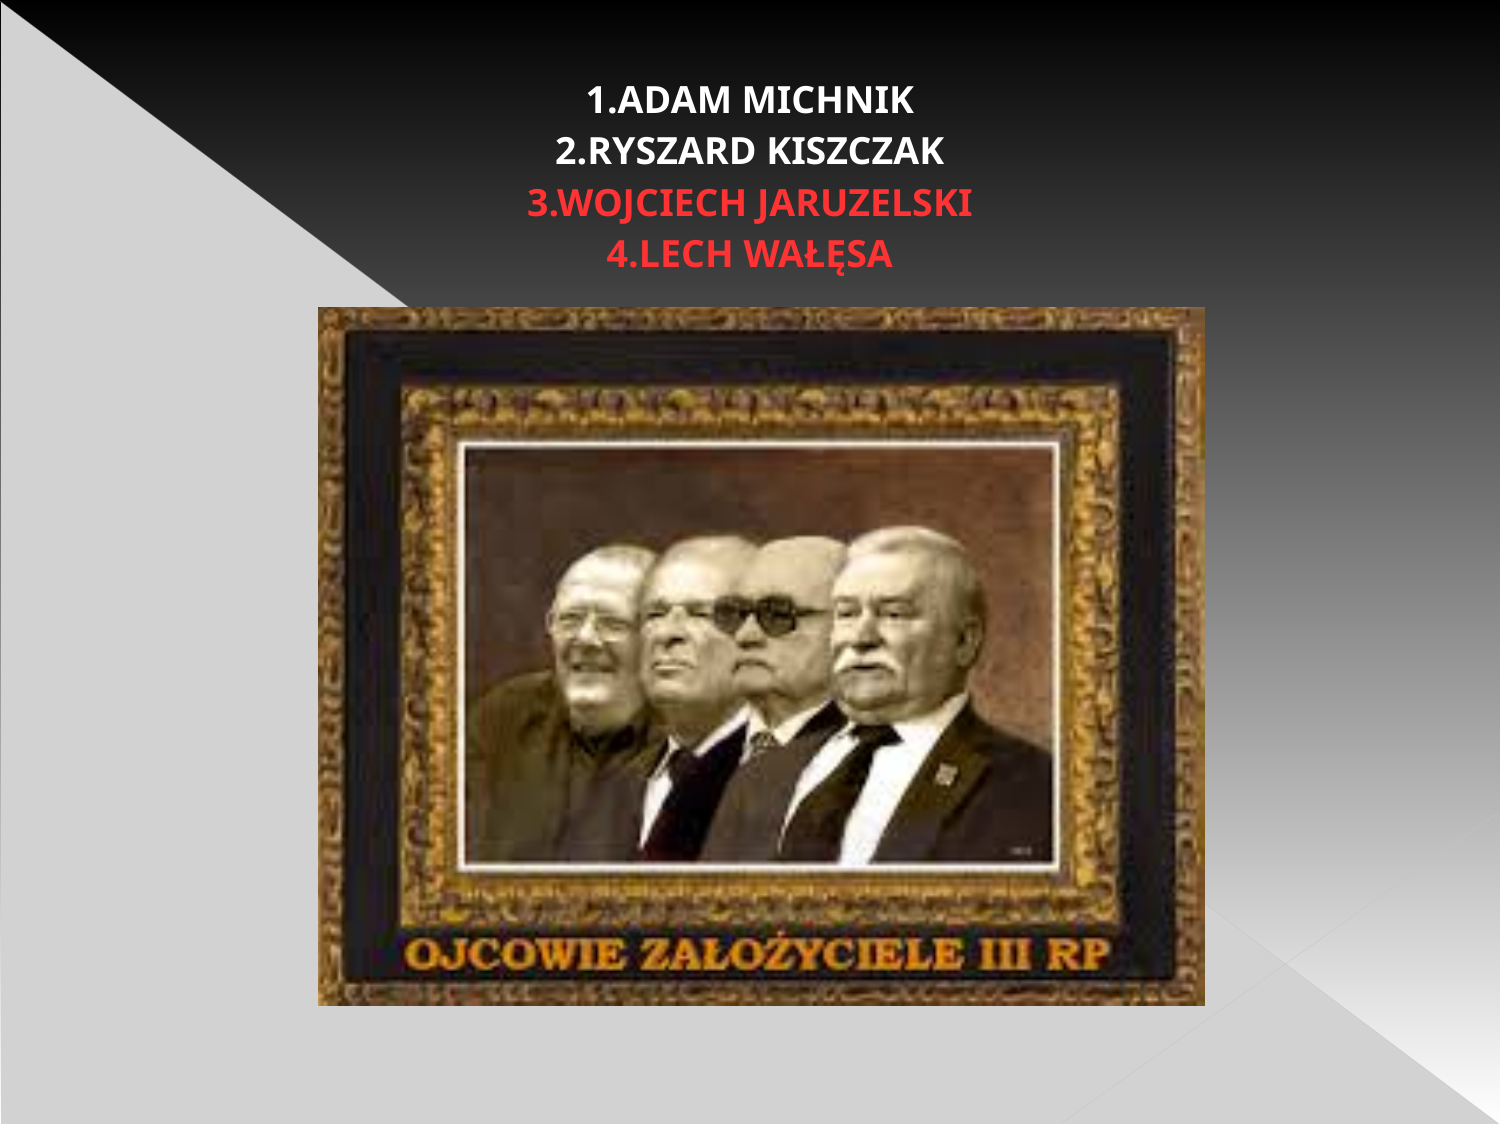

# 1.ADAM MICHNIK 2.RYSZARD KISZCZAK 3.WOJCIECH JARUZELSKI 4.LECH WAŁĘSA